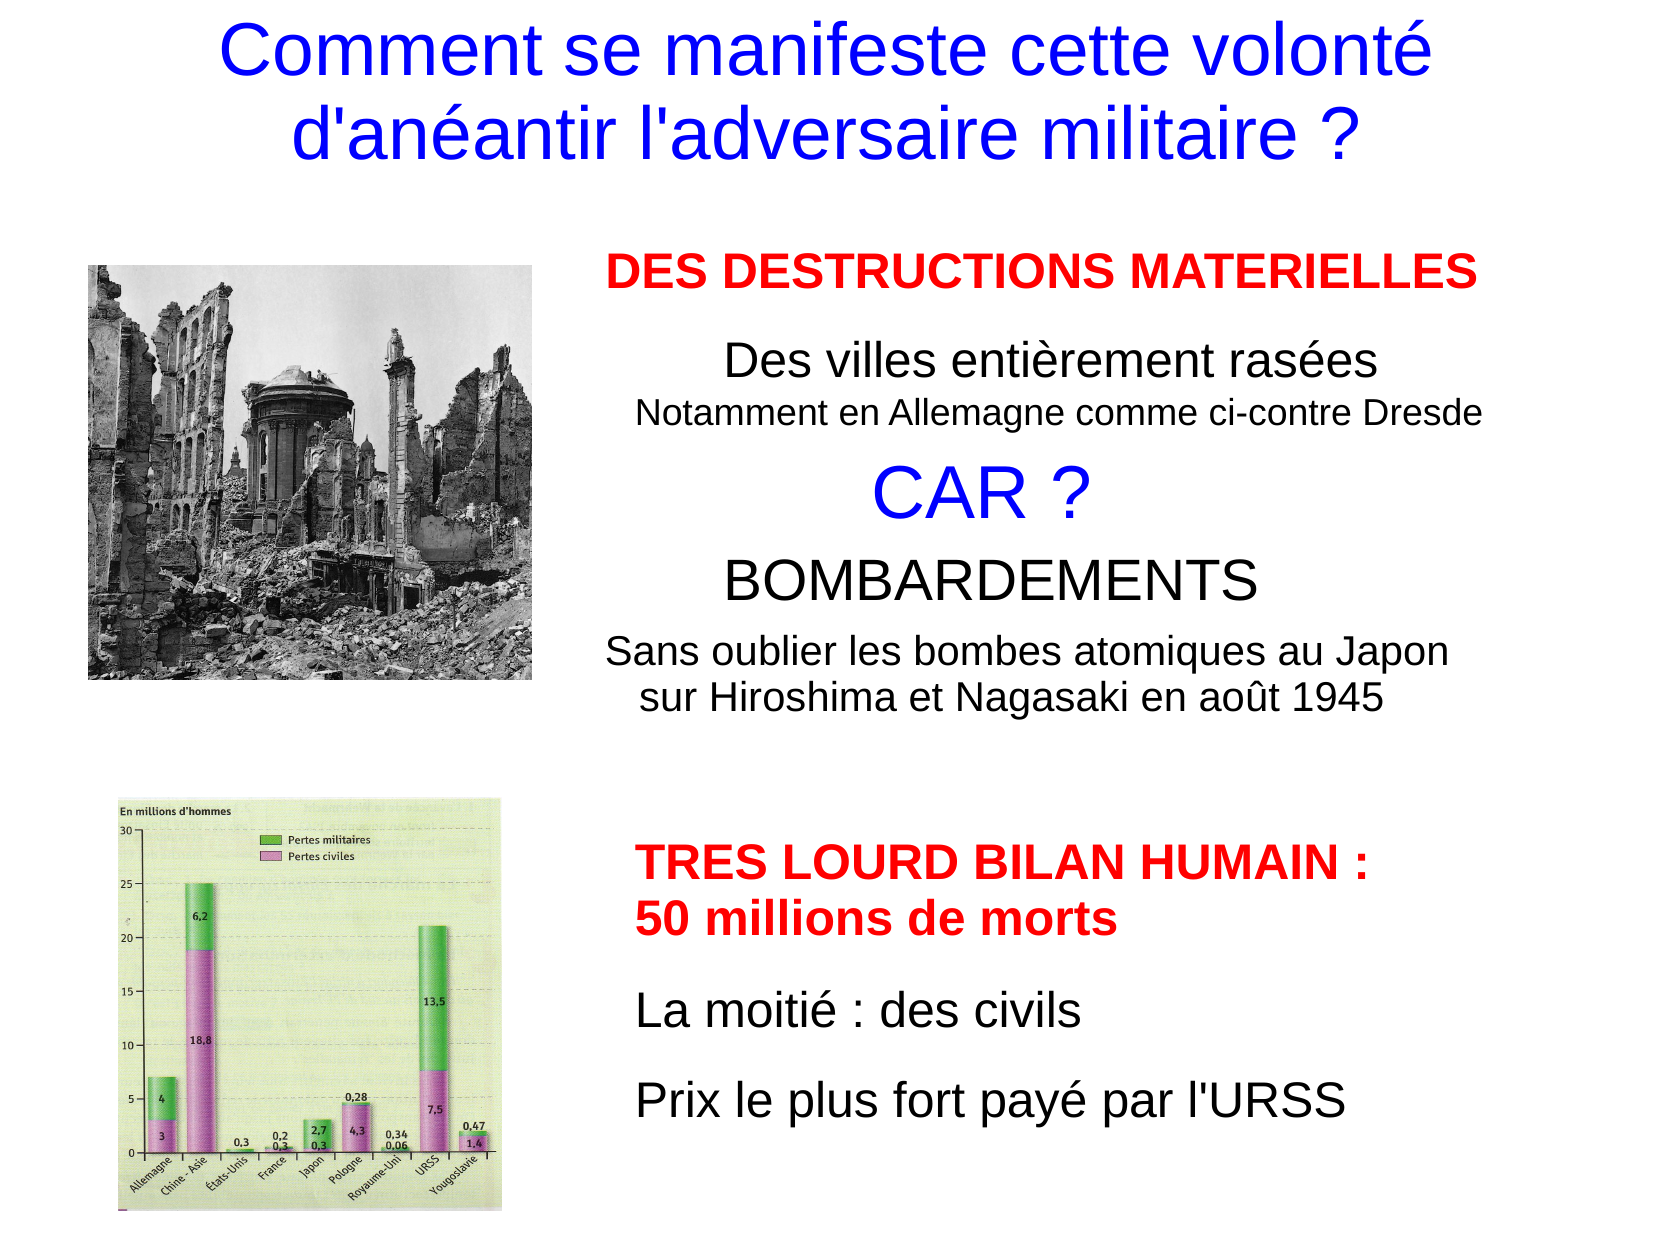

Comment se manifeste cette volonté d'anéantir l'adversaire militaire ?
DES DESTRUCTIONS MATERIELLES
Des villes entièrement rasées
Notamment en Allemagne comme ci-contre Dresde
CAR ?
BOMBARDEMENTS
Sans oublier les bombes atomiques au Japon
 sur Hiroshima et Nagasaki en août 1945
TRES LOURD BILAN HUMAIN :
50 millions de morts
La moitié : des civils
Prix le plus fort payé par l'URSS